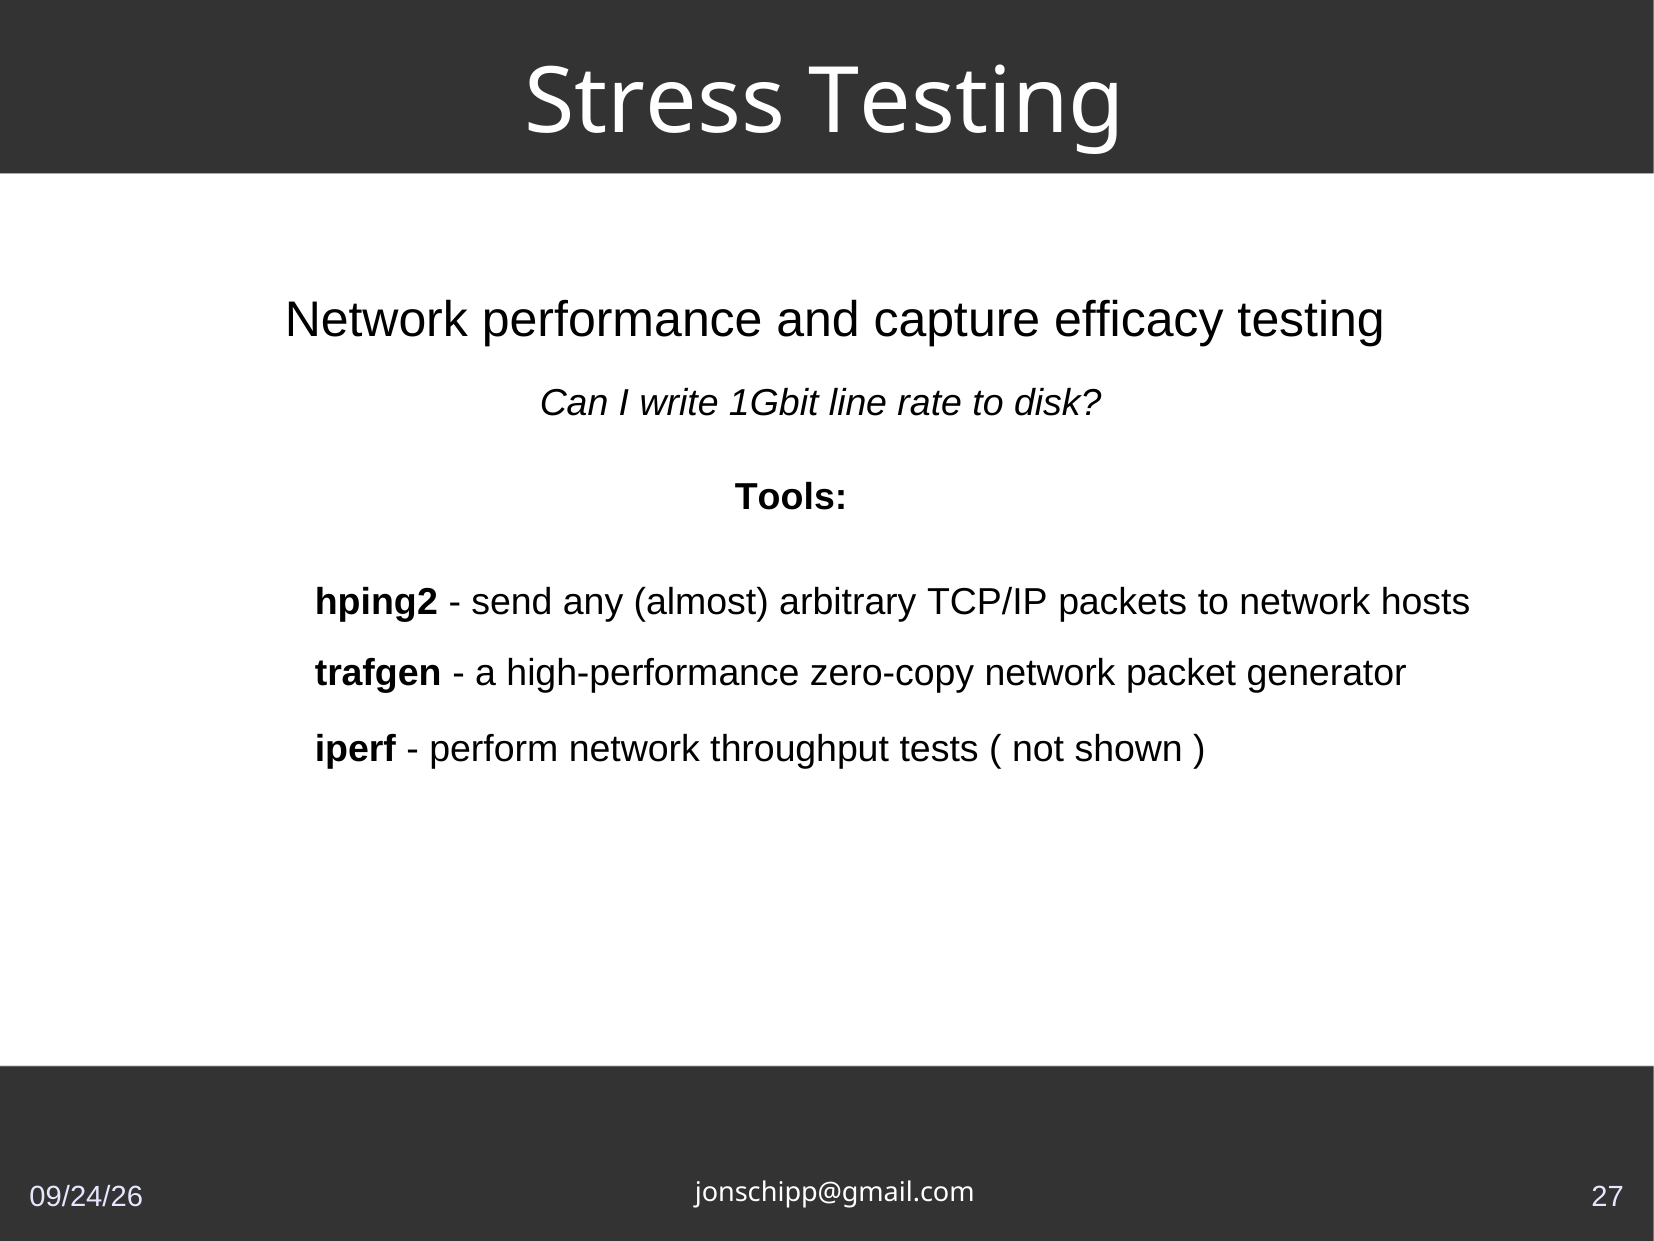

Stress Testing
Network performance and capture efficacy testing
Can I write 1Gbit line rate to disk?
Tools:
hping2 - send any (almost) arbitrary TCP/IP packets to network hosts
trafgen - a high-performance zero-copy network packet generator
iperf - perform network throughput tests ( not shown )
jonschipp@gmail.com